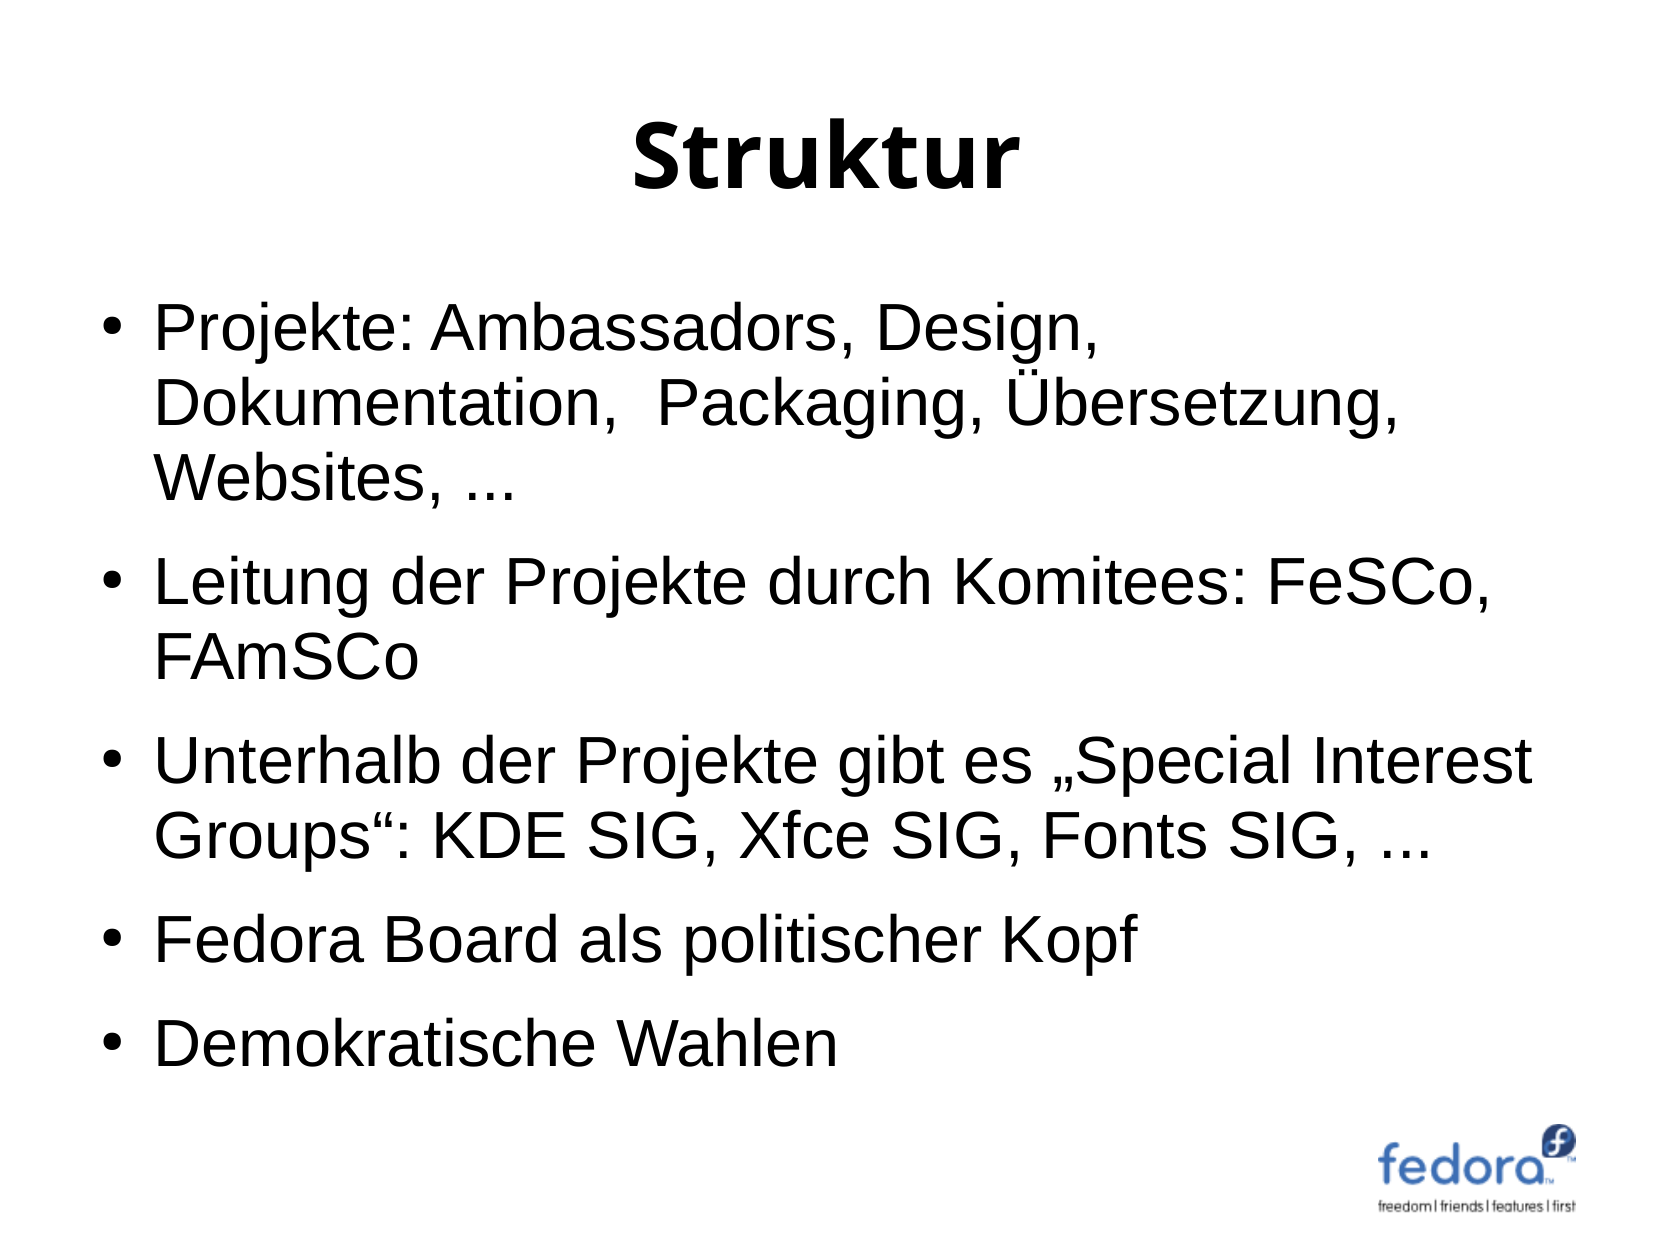

# Struktur
Projekte: Ambassadors, Design, Dokumentation, Packaging, Übersetzung, Websites, ...
Leitung der Projekte durch Komitees: FeSCo, FAmSCo
Unterhalb der Projekte gibt es „Special Interest Groups“: KDE SIG, Xfce SIG, Fonts SIG, ...
Fedora Board als politischer Kopf
Demokratische Wahlen